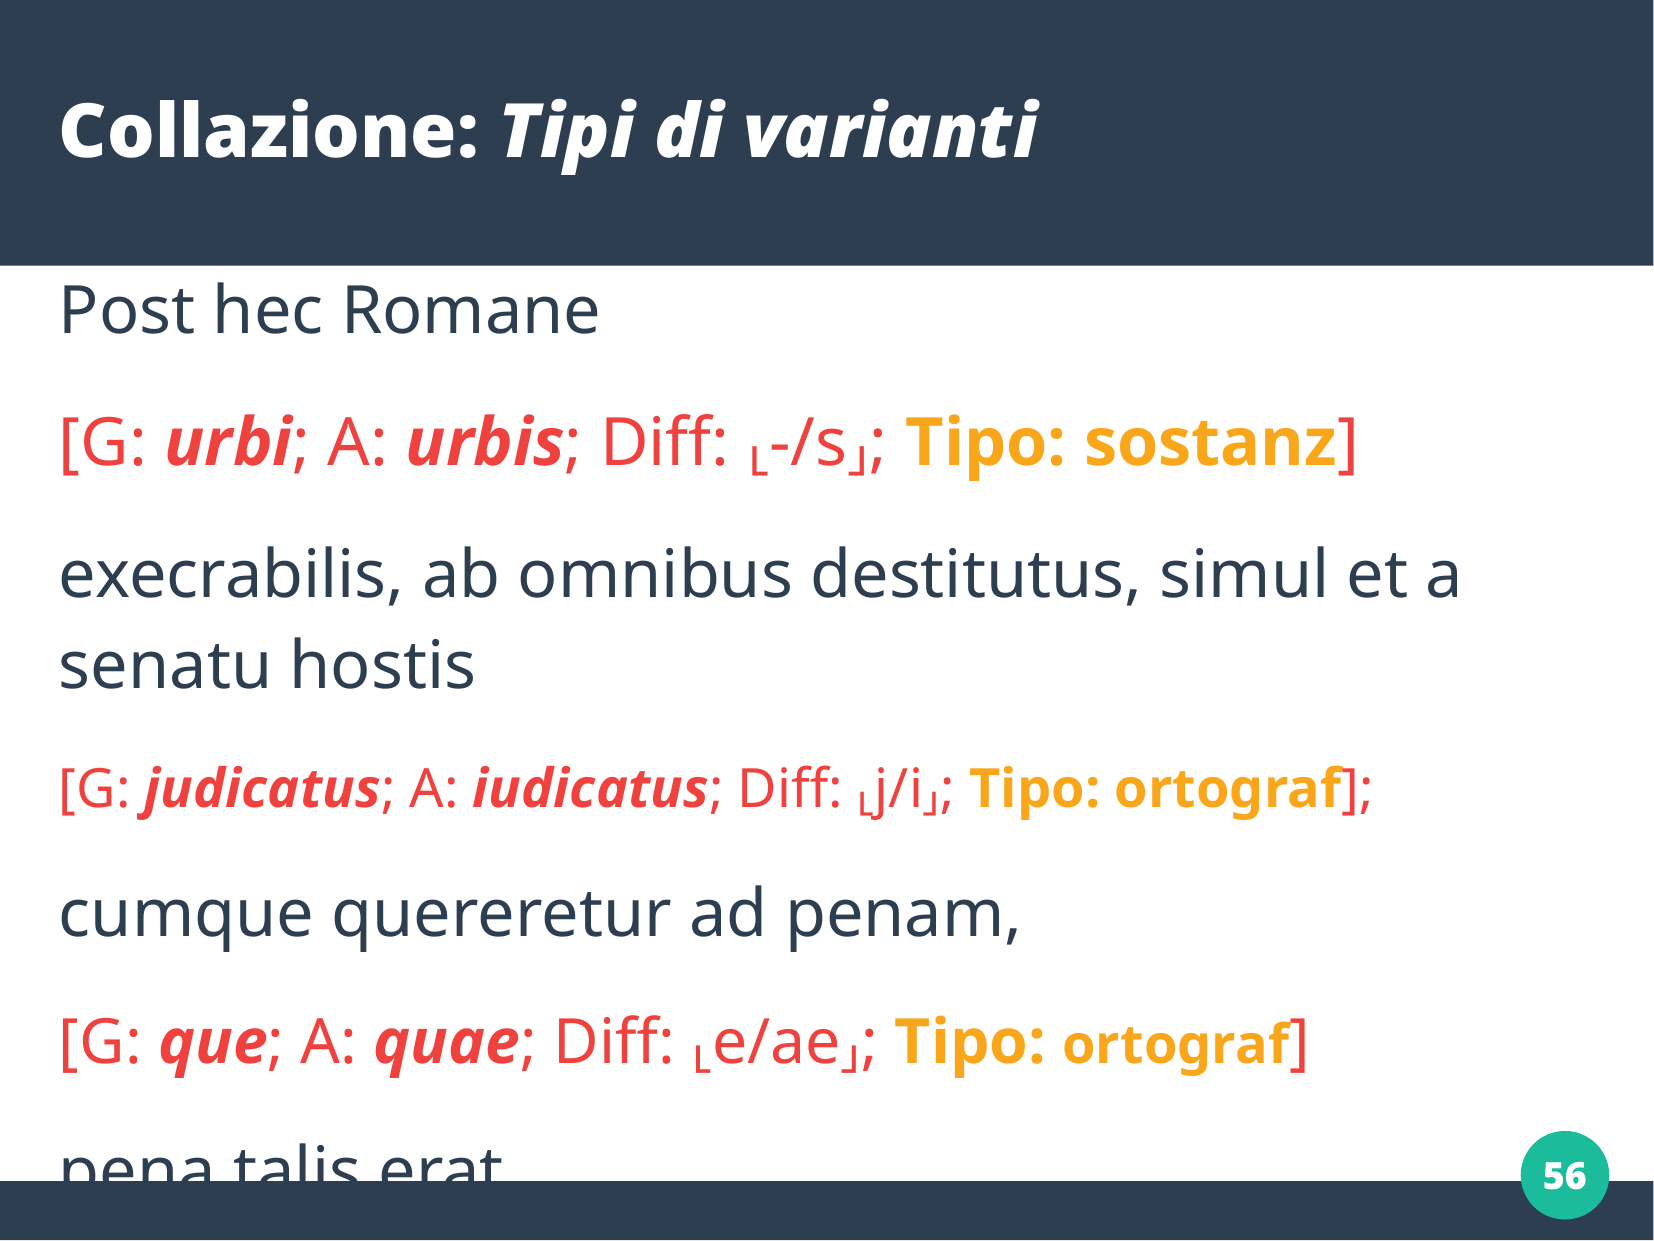

# Collazione: Tipi di varianti
Post hec Romane
[G: urbi; A: urbis; Diff: ⸤-/s⸥; Tipo: sostanz]
execrabilis, ab omnibus destitutus, simul et a senatu hostis
[G: judicatus; A: iudicatus; Diff: ⸤j/i⸥; Tipo: ortograf];
cumque quereretur ad penam,
[G: que; A: quae; Diff: ⸤e/ae⸥; Tipo: ortograf]
pena talis erat...
56